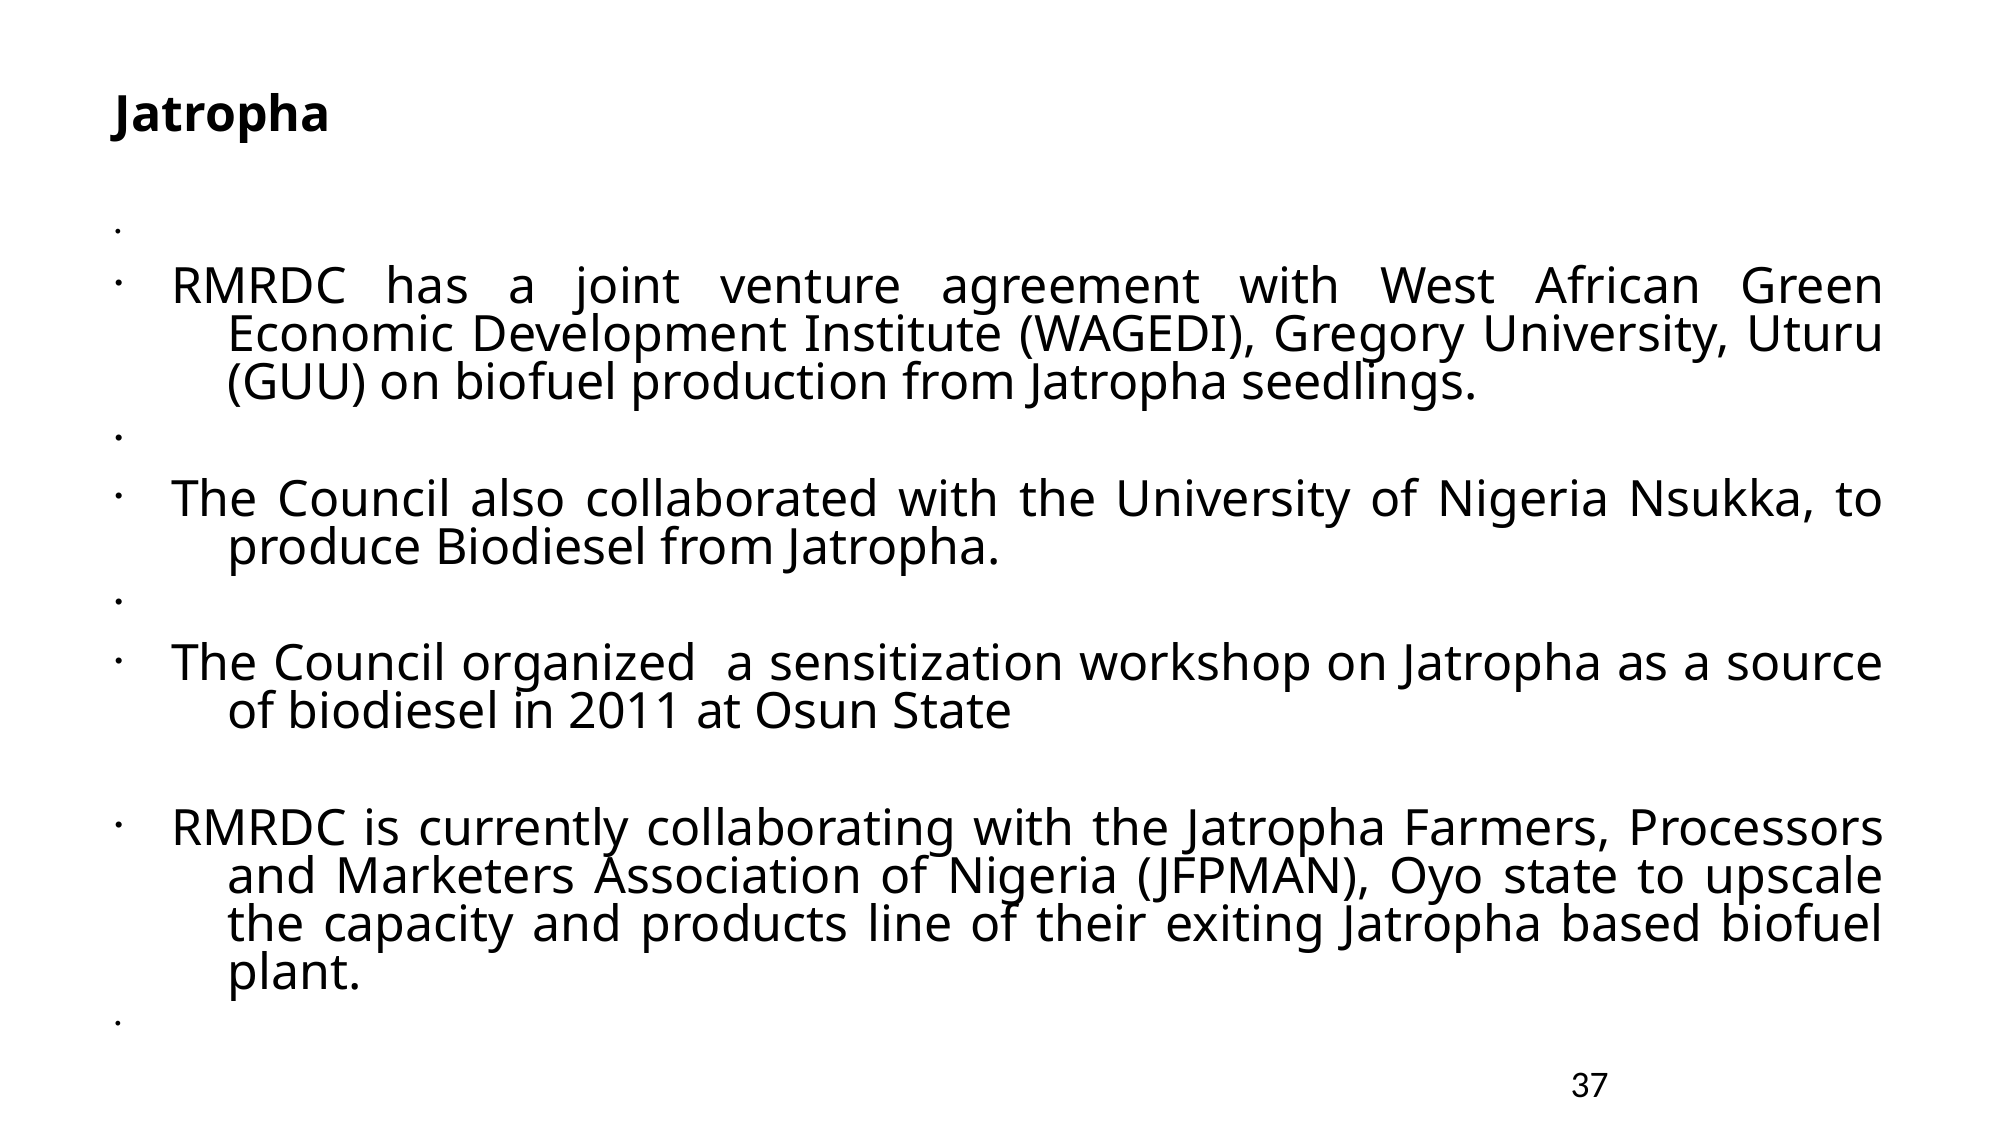

# Jatropha
RMRDC has a joint venture agreement with West African Green Economic Development Institute (WAGEDI), Gregory University, Uturu (GUU) on biofuel production from Jatropha seedlings.
The Council also collaborated with the University of Nigeria Nsukka, to produce Biodiesel from Jatropha.
The Council organized a sensitization workshop on Jatropha as a source of biodiesel in 2011 at Osun State
RMRDC is currently collaborating with the Jatropha Farmers, Processors and Marketers Association of Nigeria (JFPMAN), Oyo state to upscale the capacity and products line of their exiting Jatropha based biofuel plant.